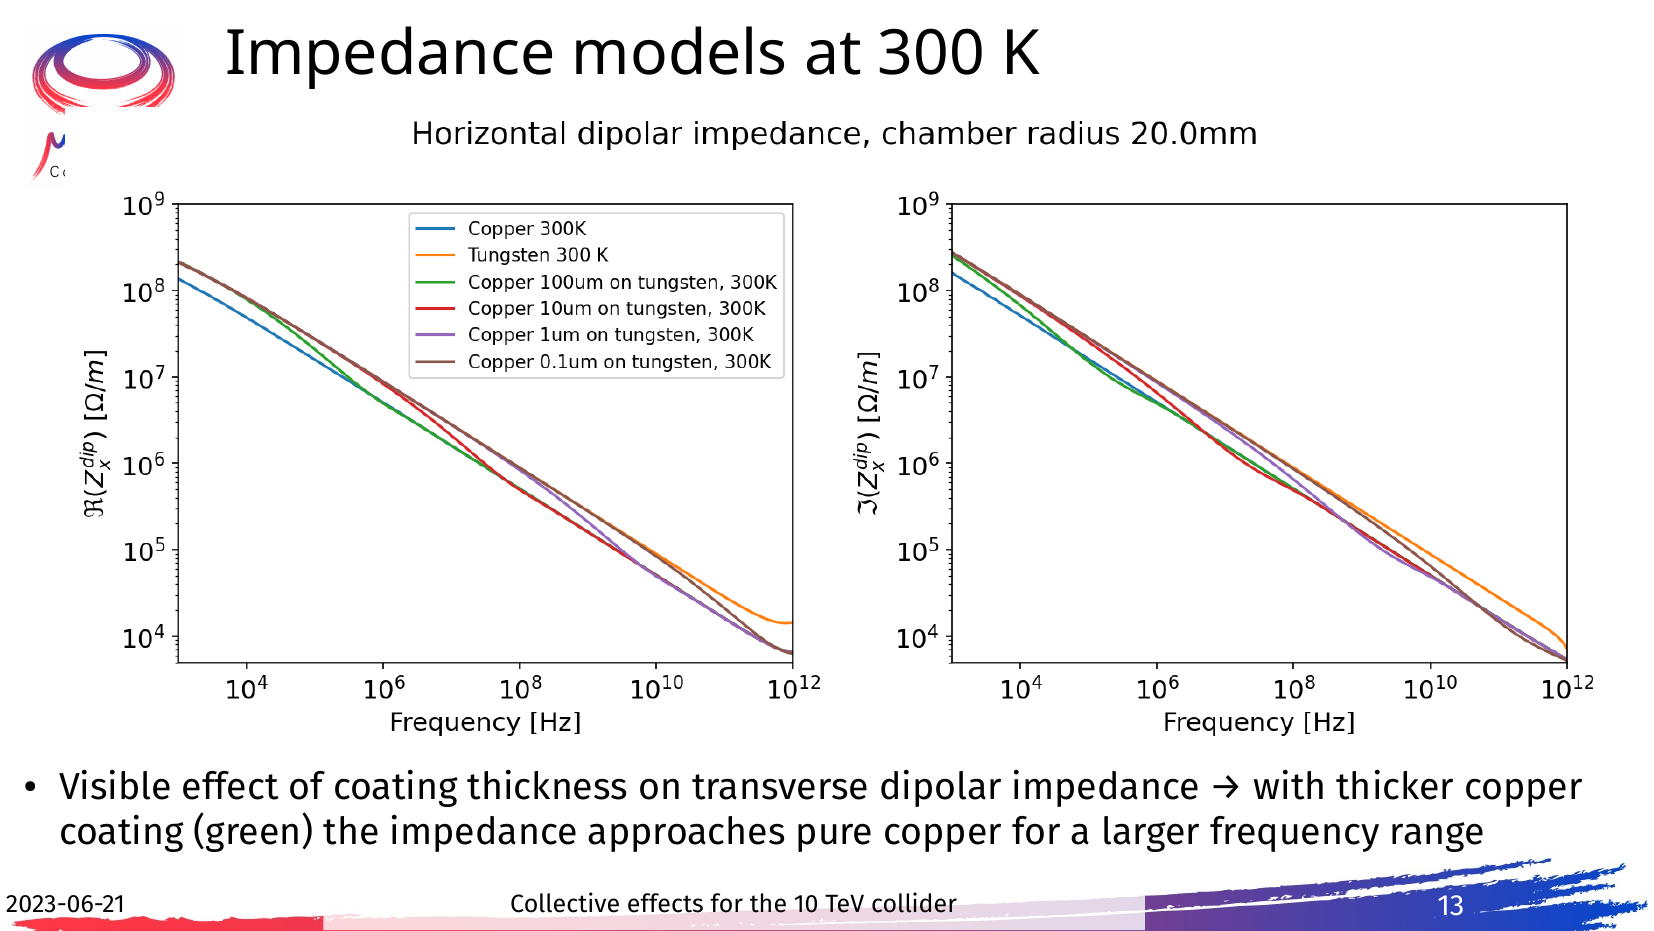

# Impedance models at 300 K
Visible effect of coating thickness on transverse dipolar impedance → with thicker copper coating (green) the impedance approaches pure copper for a larger frequency range
2023-06-21
Collective effects for the 10 TeV collider
13